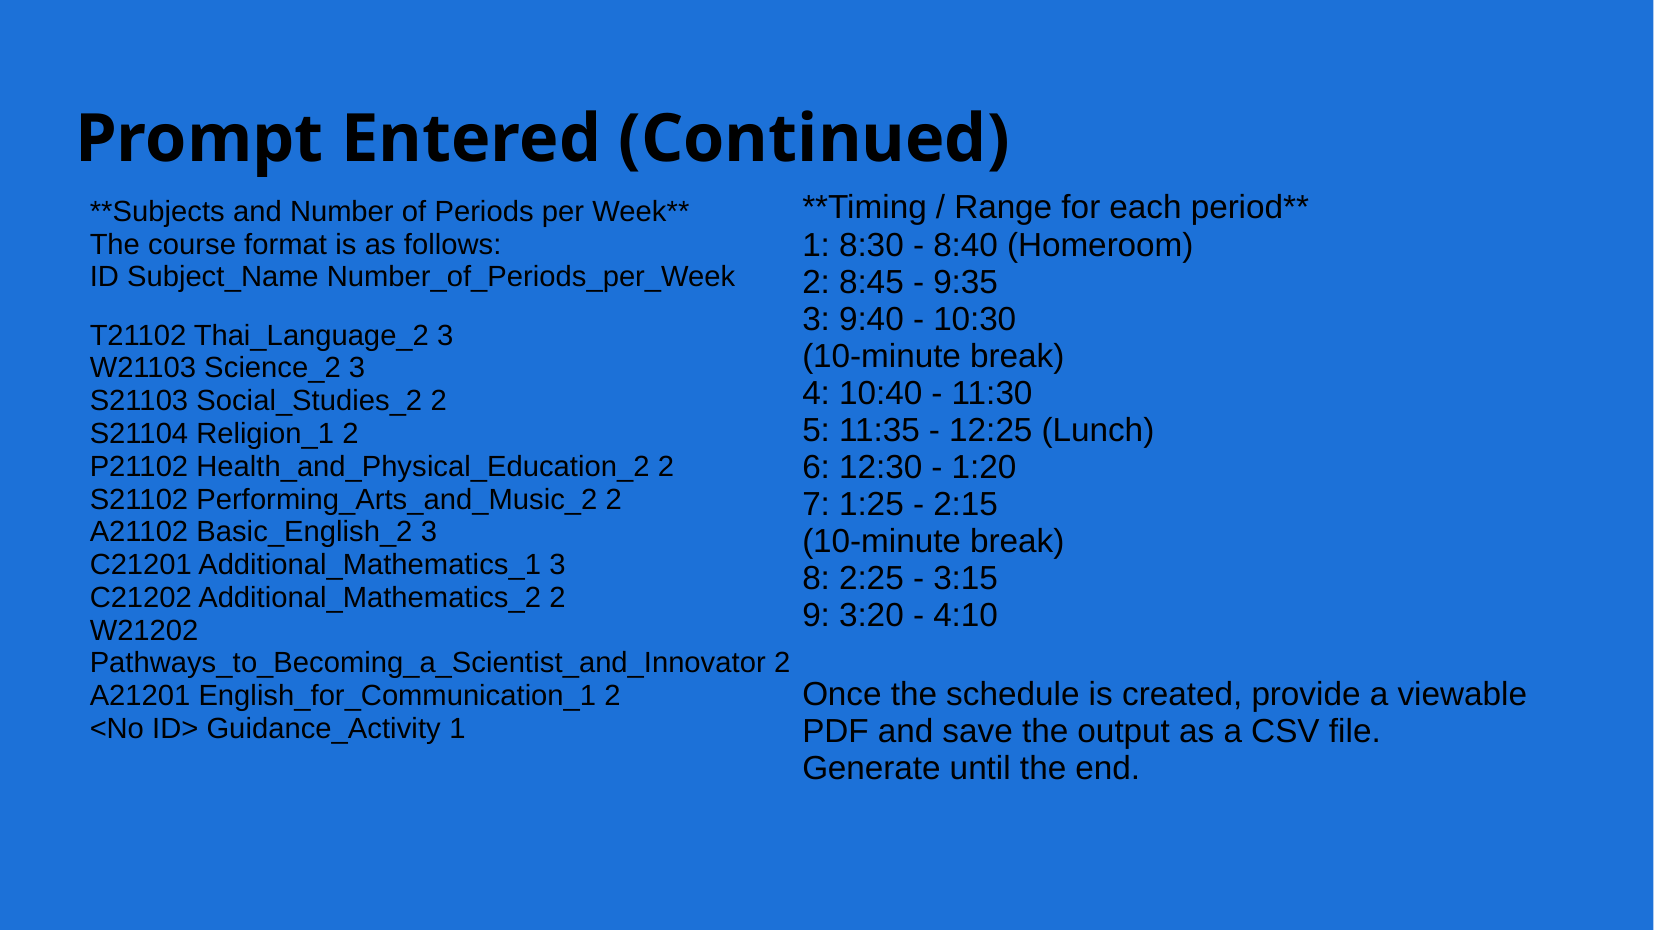

# Prompt Entered (Continued)
**Timing / Range for each period**
1: 8:30 - 8:40 (Homeroom)
2: 8:45 - 9:35
3: 9:40 - 10:30
(10-minute break)
4: 10:40 - 11:30
5: 11:35 - 12:25 (Lunch)
6: 12:30 - 1:20
7: 1:25 - 2:15
(10-minute break)
8: 2:25 - 3:15
9: 3:20 - 4:10
Once the schedule is created, provide a viewable PDF and save the output as a CSV file.
Generate until the end.
**Subjects and Number of Periods per Week**
The course format is as follows:
ID Subject_Name Number_of_Periods_per_Week
T21102 Thai_Language_2 3
W21103 Science_2 3
S21103 Social_Studies_2 2
S21104 Religion_1 2
P21102 Health_and_Physical_Education_2 2
S21102 Performing_Arts_and_Music_2 2
A21102 Basic_English_2 3
C21201 Additional_Mathematics_1 3
C21202 Additional_Mathematics_2 2
W21202 Pathways_to_Becoming_a_Scientist_and_Innovator 2
A21201 English_for_Communication_1 2
<No ID> Guidance_Activity 1